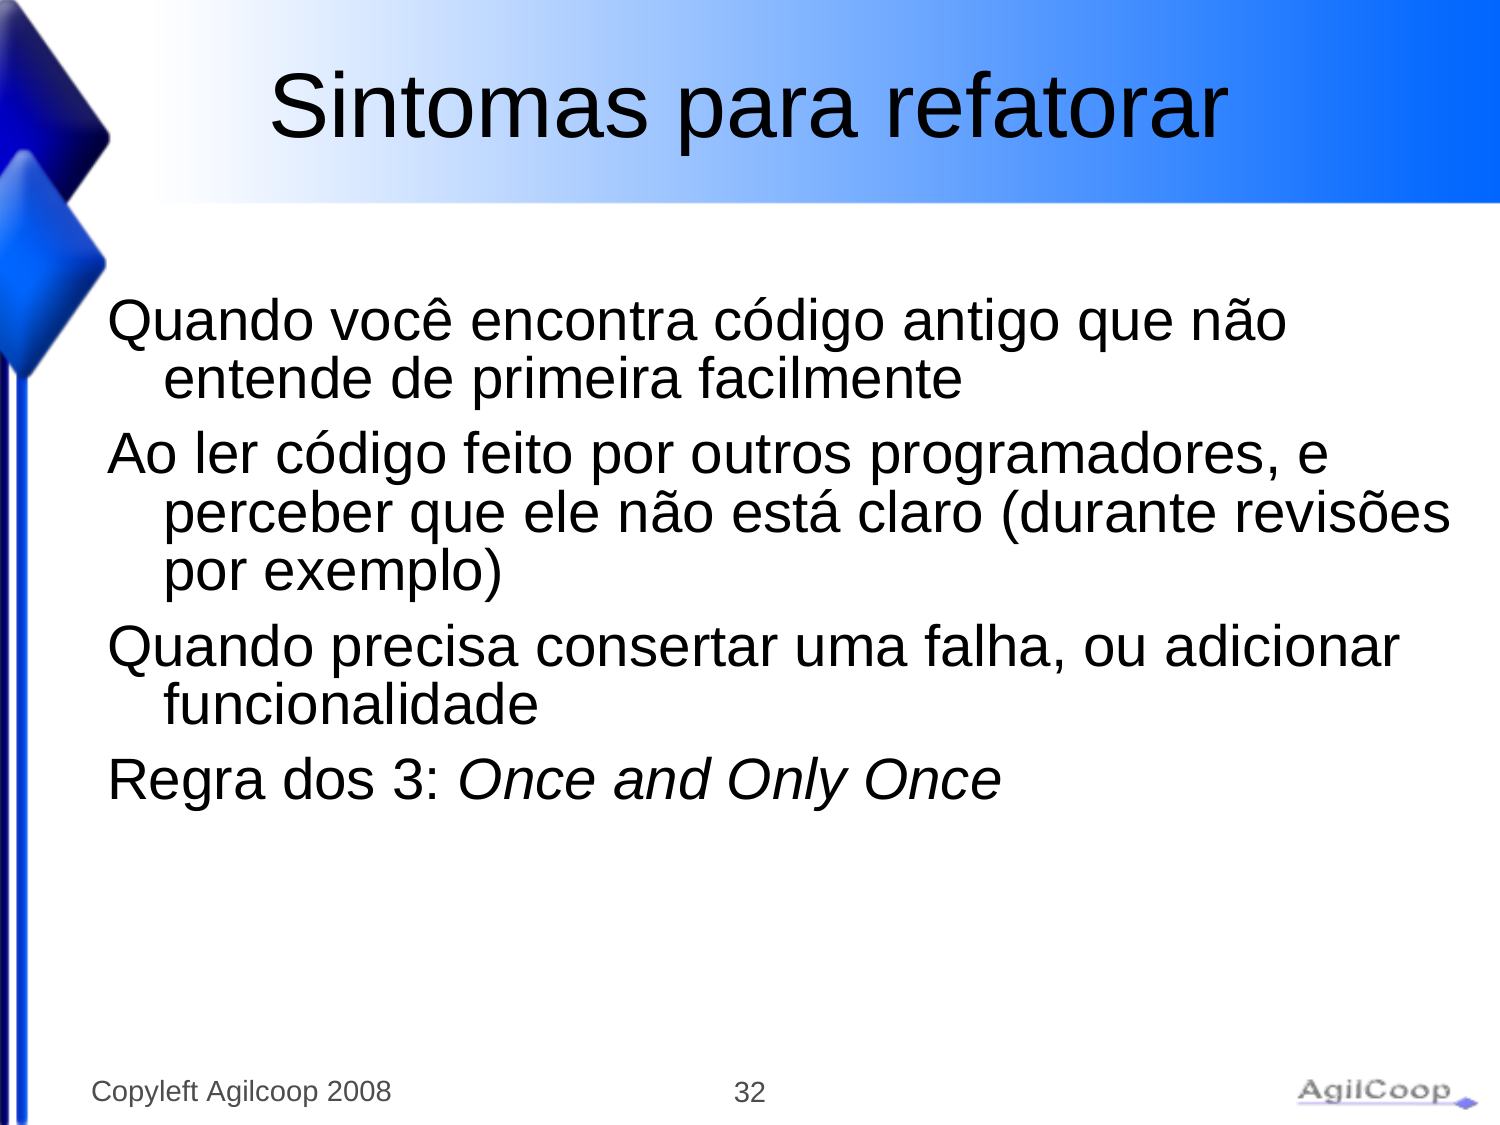

# Sintomas para refatorar
Quando você encontra código antigo que não entende de primeira facilmente
Ao ler código feito por outros programadores, e perceber que ele não está claro (durante revisões por exemplo)
Quando precisa consertar uma falha, ou adicionar funcionalidade
Regra dos 3: Once and Only Once
copyleft agilcoop 2007
32